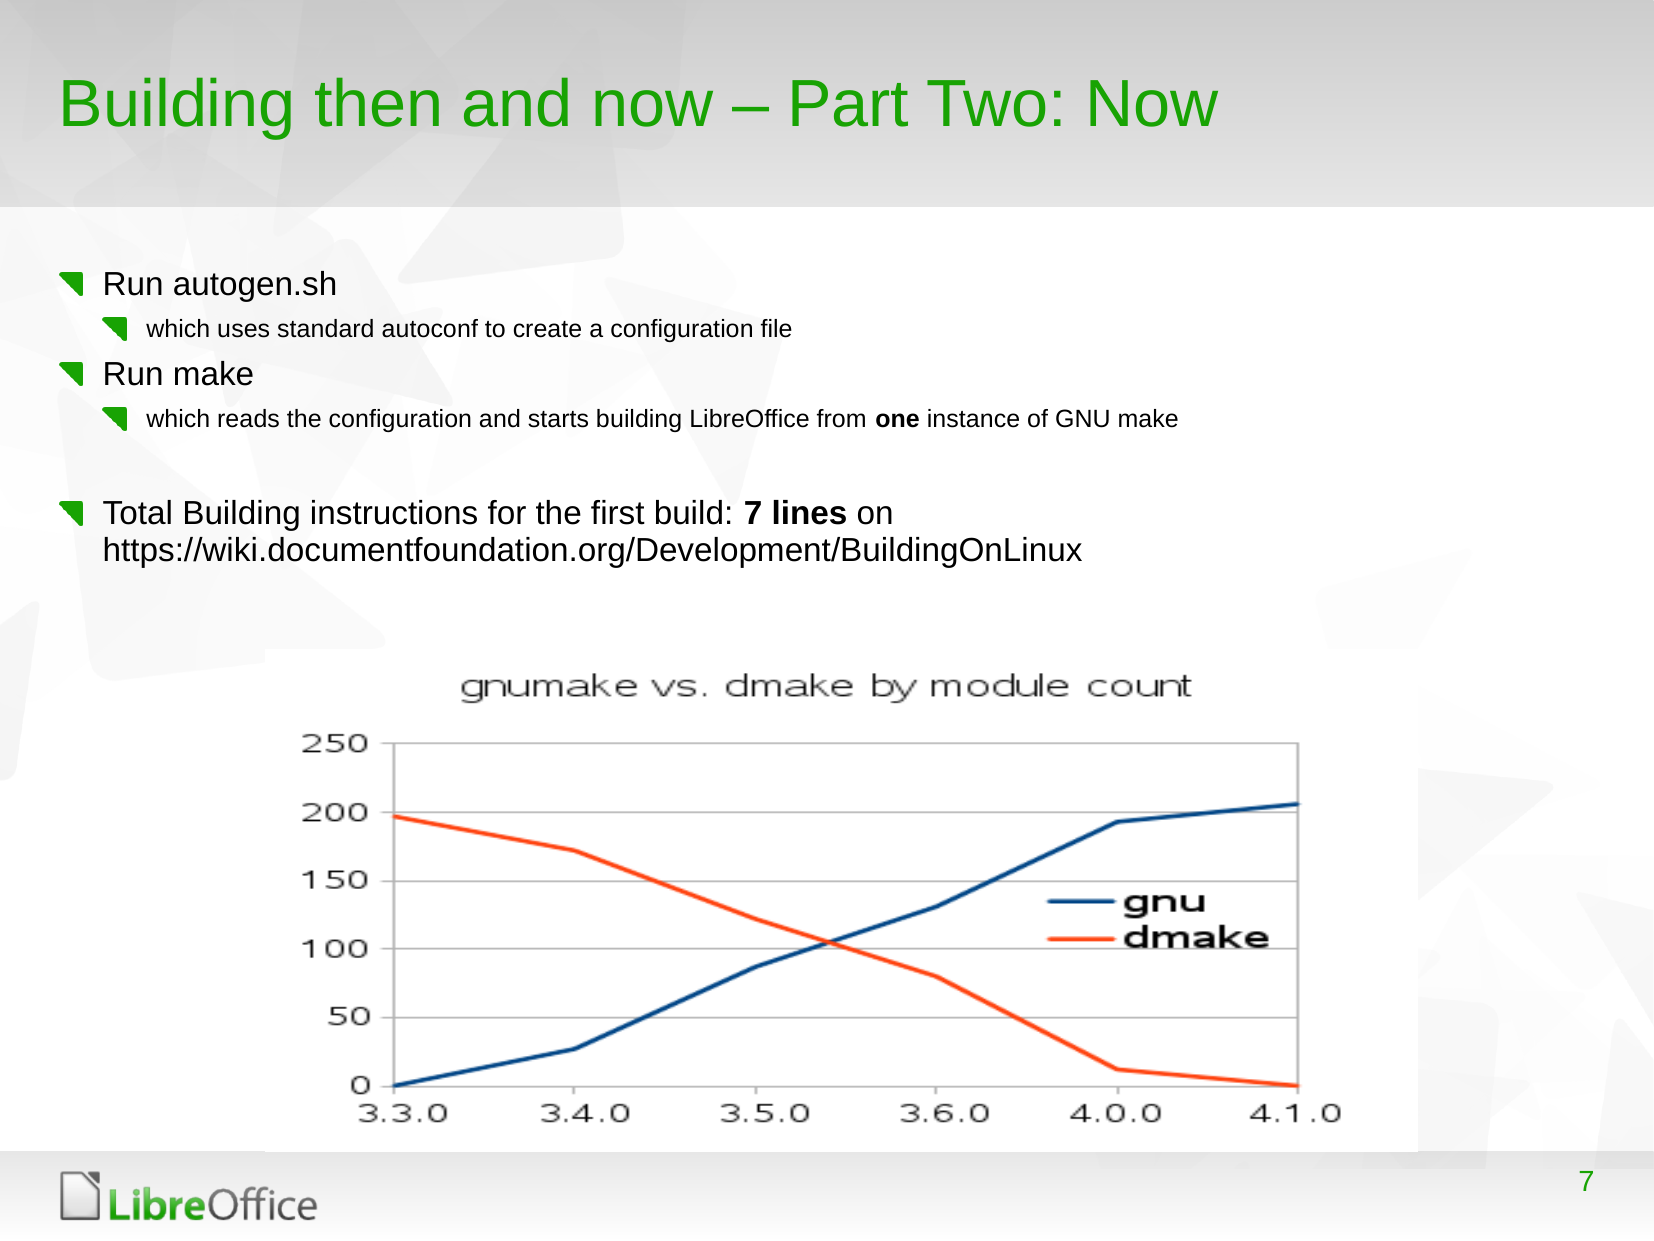

# Building then and now – Part Two: Now
Run autogen.sh
which uses standard autoconf to create a configuration file
Run make
which reads the configuration and starts building LibreOffice from one instance of GNU make
Total Building instructions for the first build: 7 lines on https://wiki.documentfoundation.org/Development/BuildingOnLinux
7